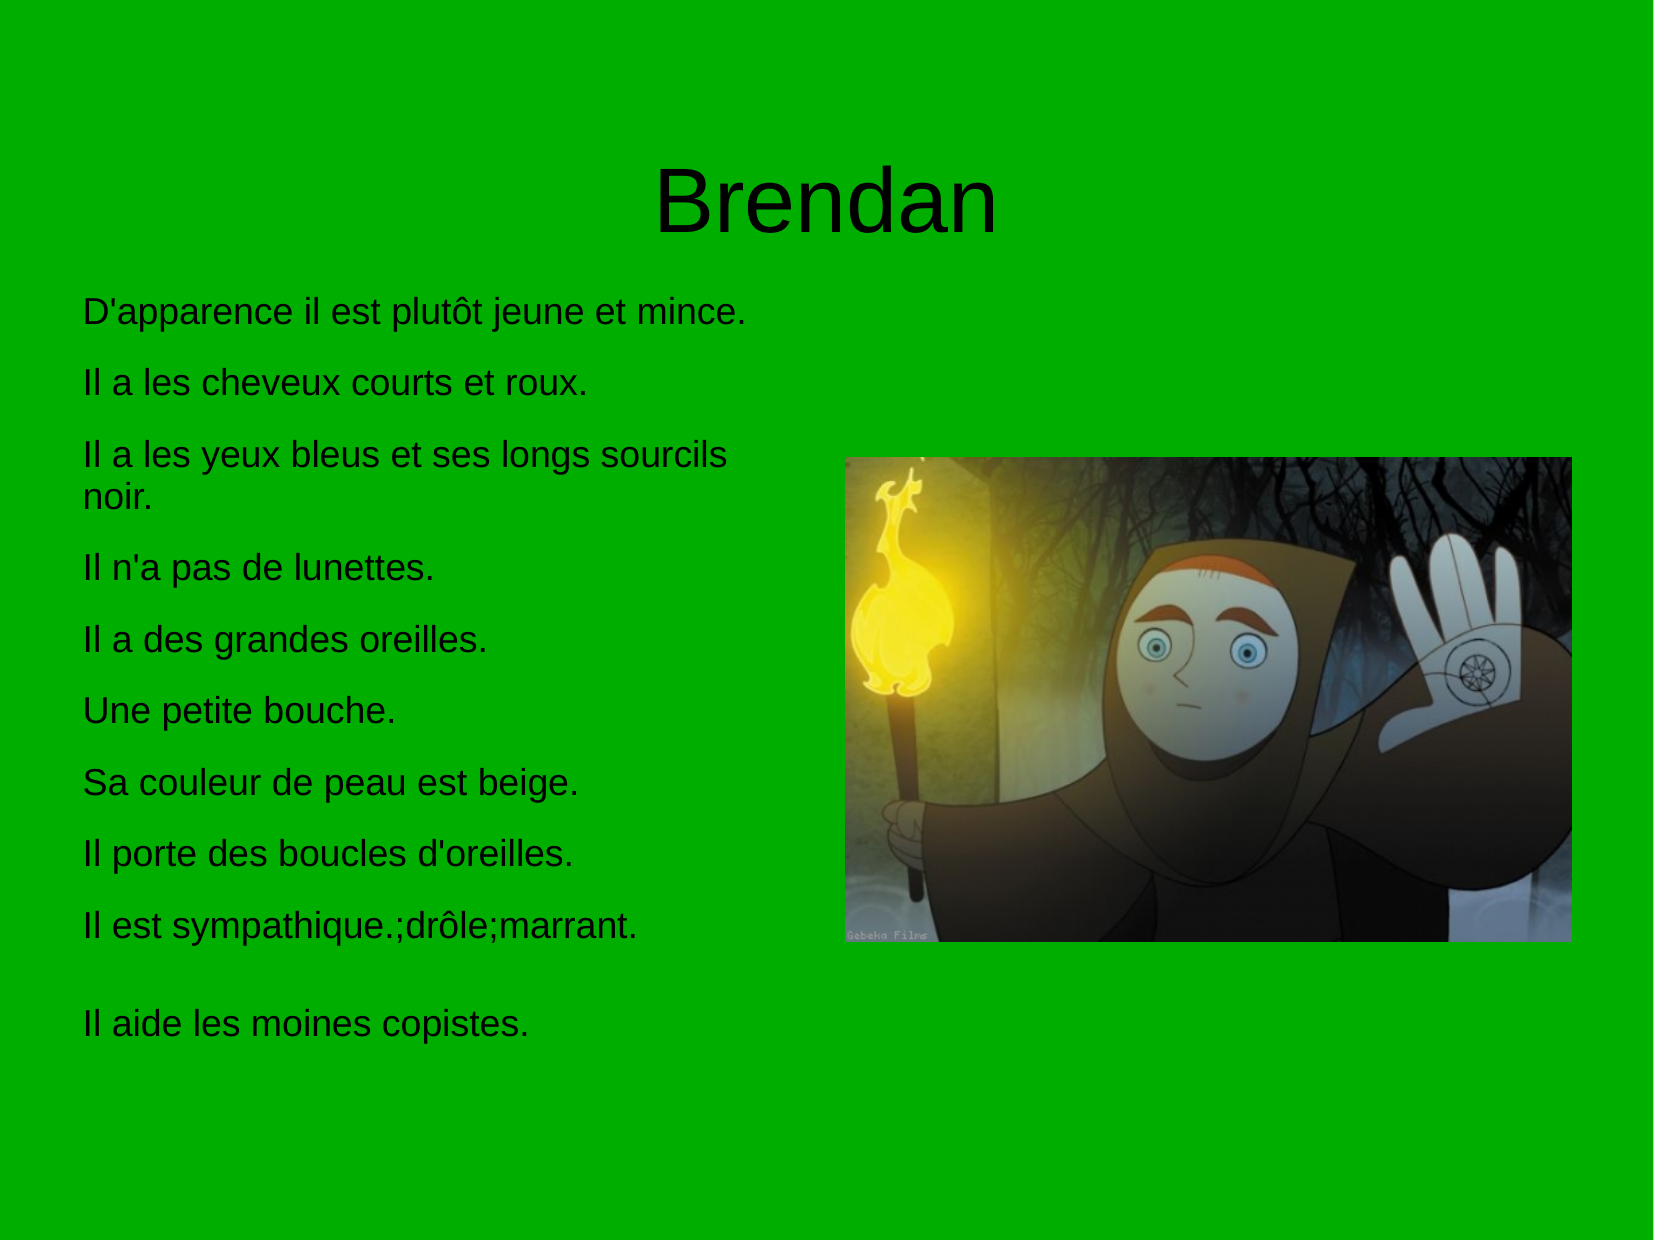

# Brendan
D'apparence il est plutôt jeune et mince.
Il a les cheveux courts et roux.
Il a les yeux bleus et ses longs sourcils noir.
Il n'a pas de lunettes.
Il a des grandes oreilles.
Une petite bouche.
Sa couleur de peau est beige.
Il porte des boucles d'oreilles.
Il est sympathique.;drôle;marrant.
Il aide les moines copistes.
I